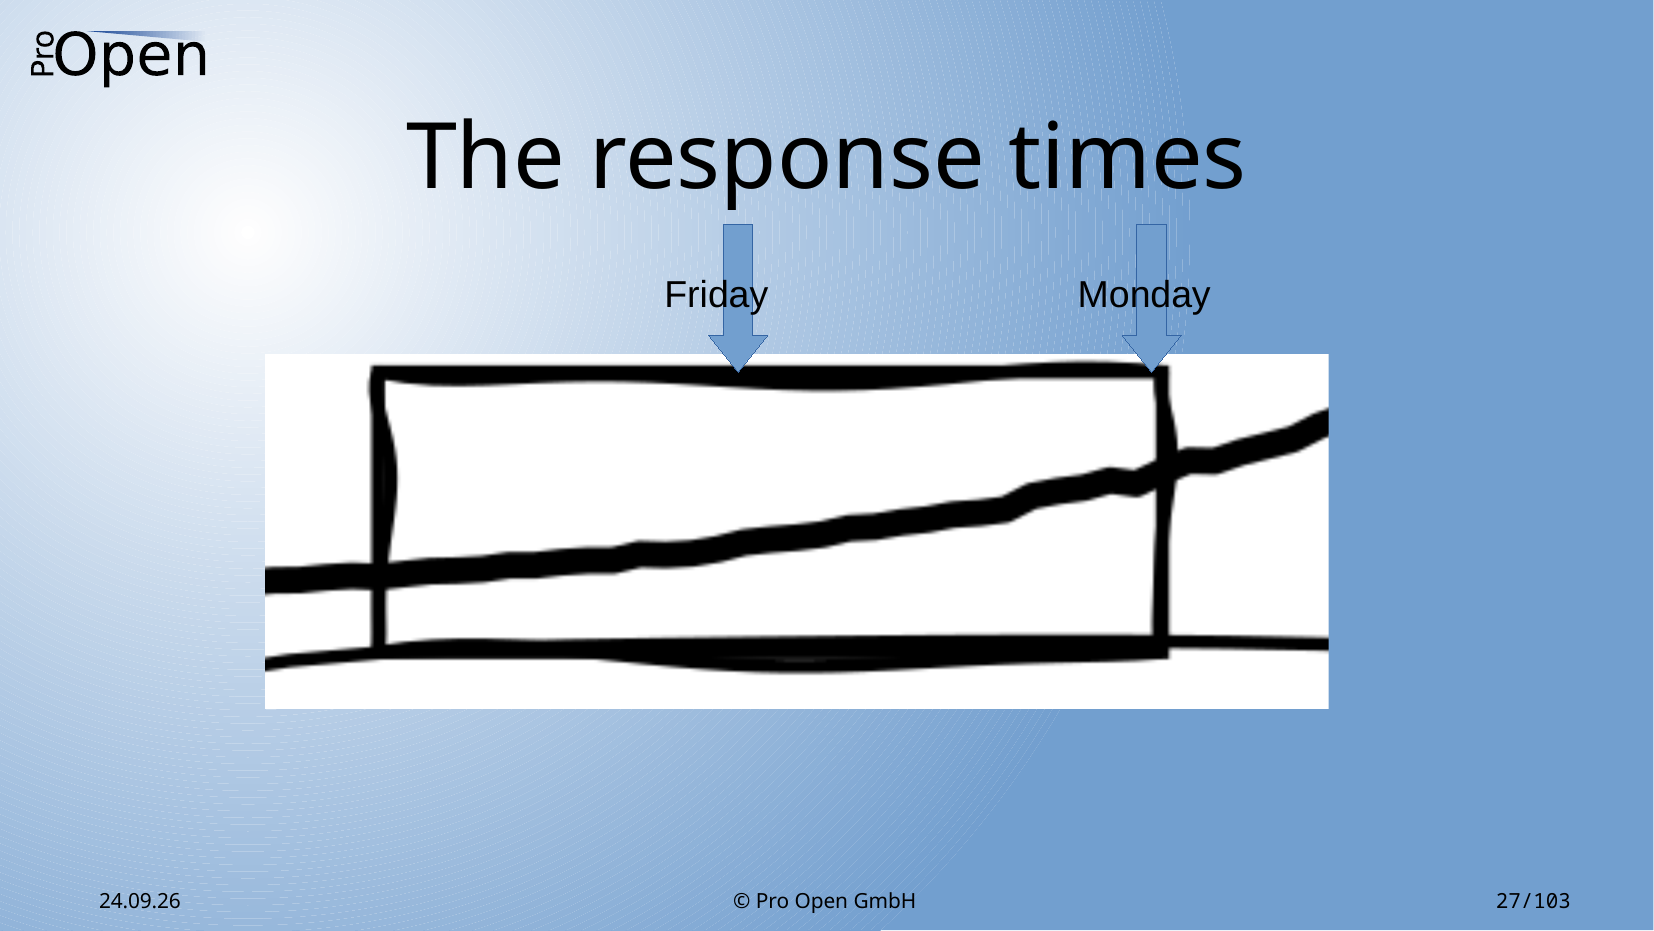

# The response times
Friday
Monday
© Pro Open GmbH
27